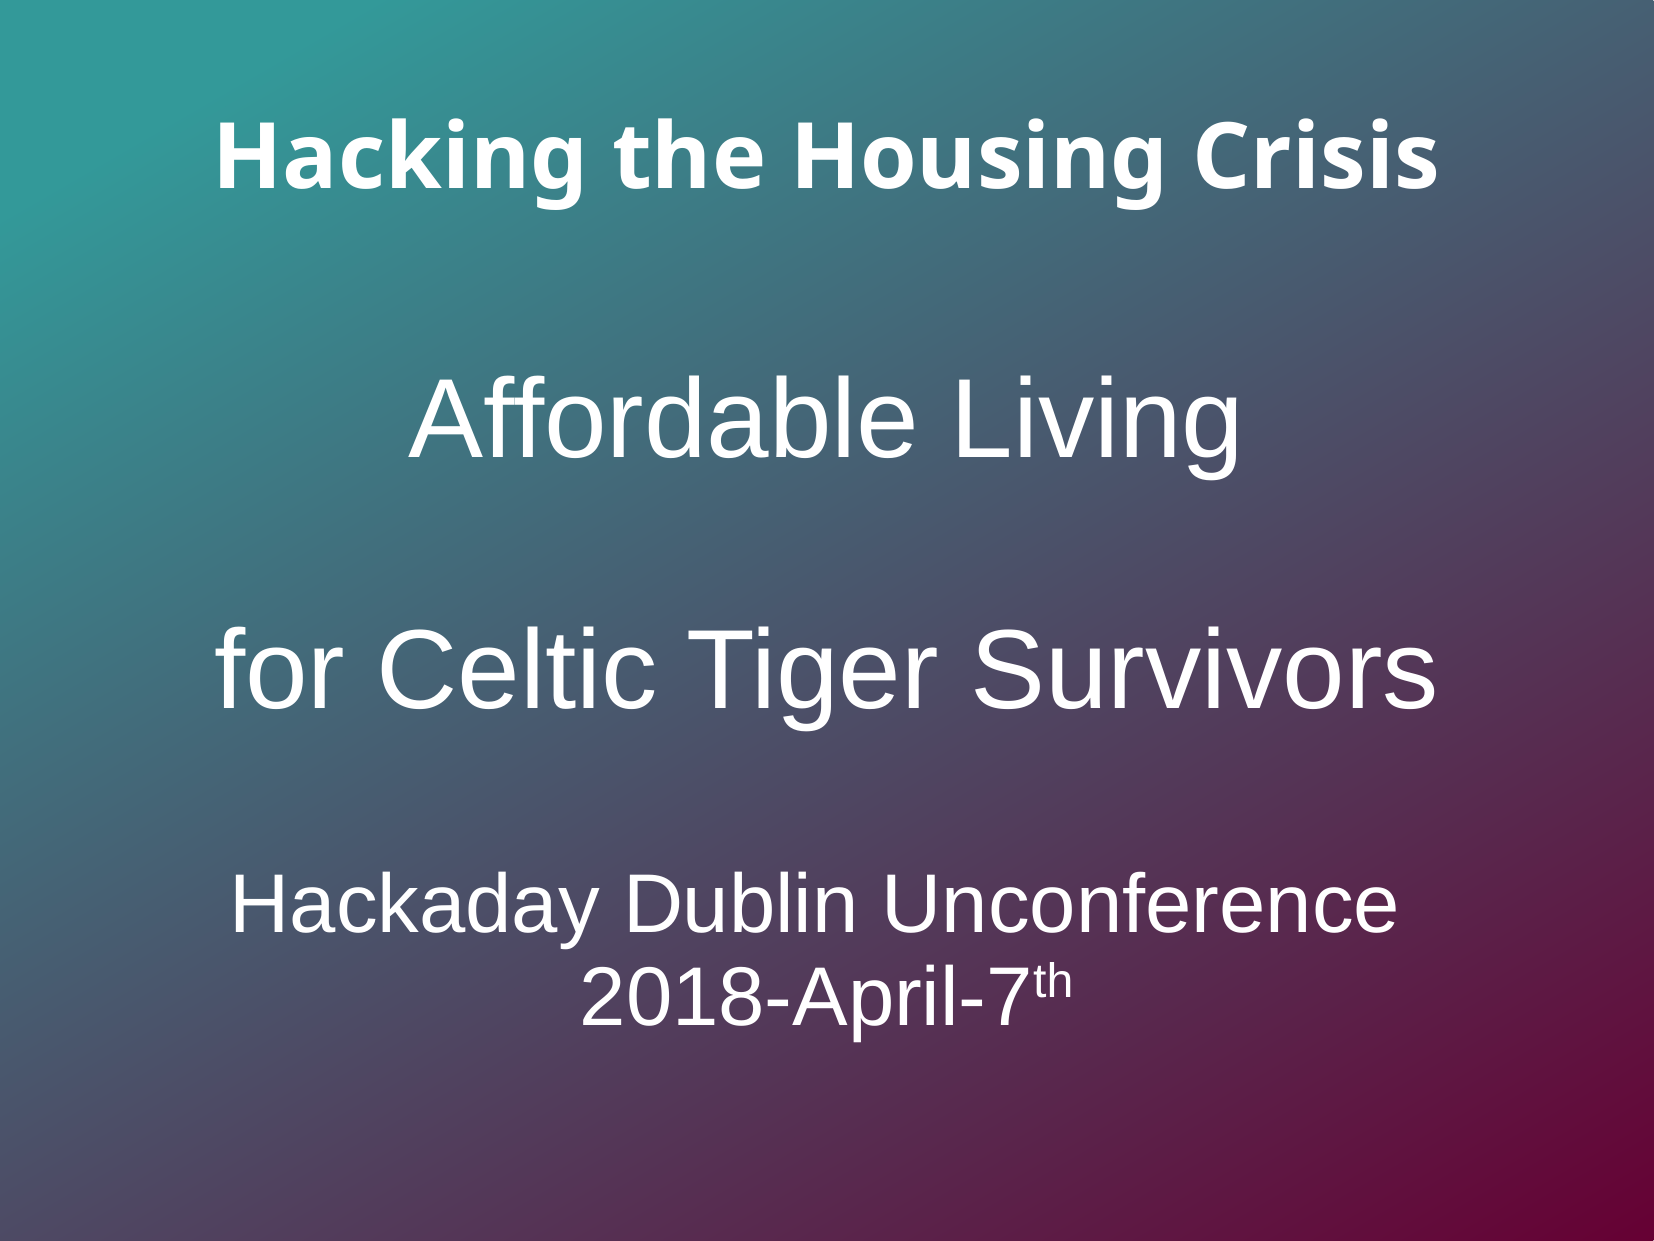

# Hacking the Housing Crisis
Affordable Living
for Celtic Tiger Survivors
Hackaday Dublin Unconference
2018-April-7th